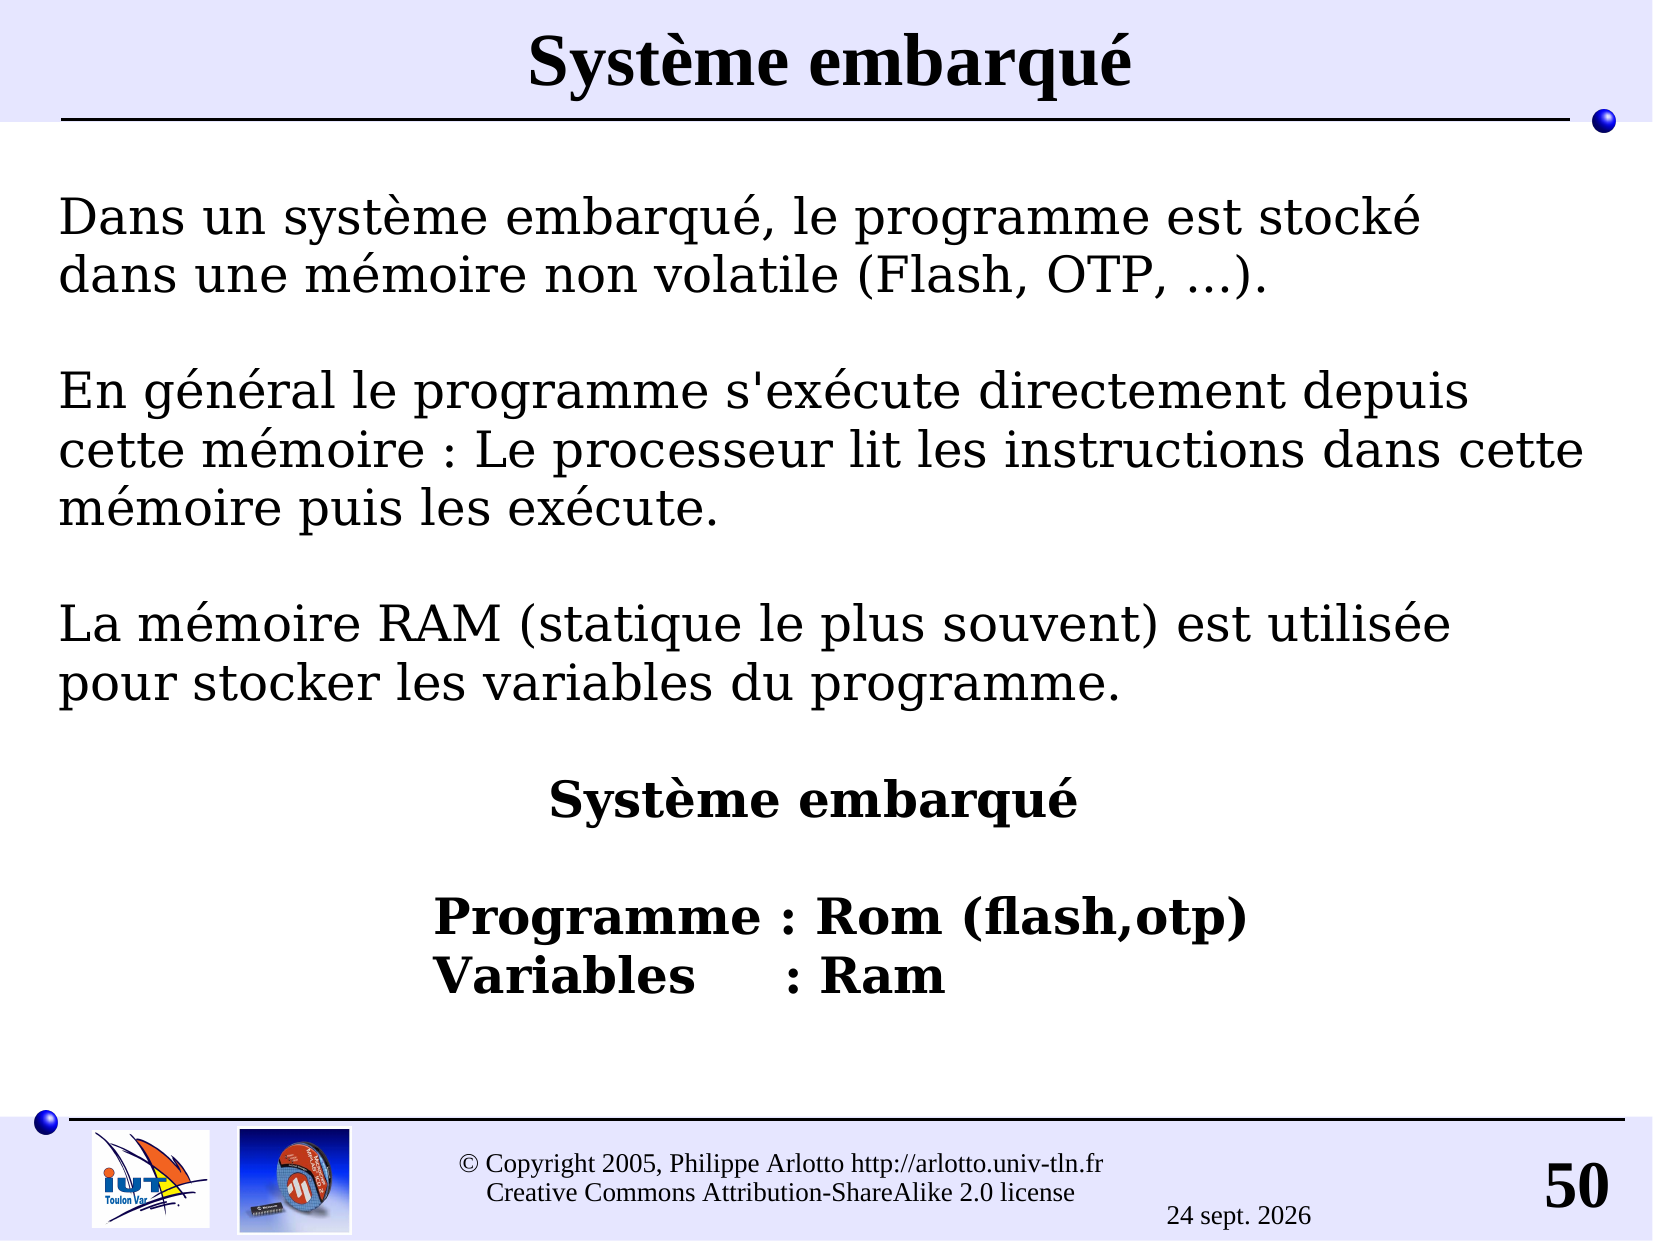

# Système embarqué
Dans un système embarqué, le programme est stocké
dans une mémoire non volatile (Flash, OTP, ...).
En général le programme s'exécute directement depuis
cette mémoire : Le processeur lit les instructions dans cette
mémoire puis les exécute.
La mémoire RAM (statique le plus souvent) est utilisée
pour stocker les variables du programme.
Système embarqué
					Programme : Rom (flash,otp)
					Variables : Ram